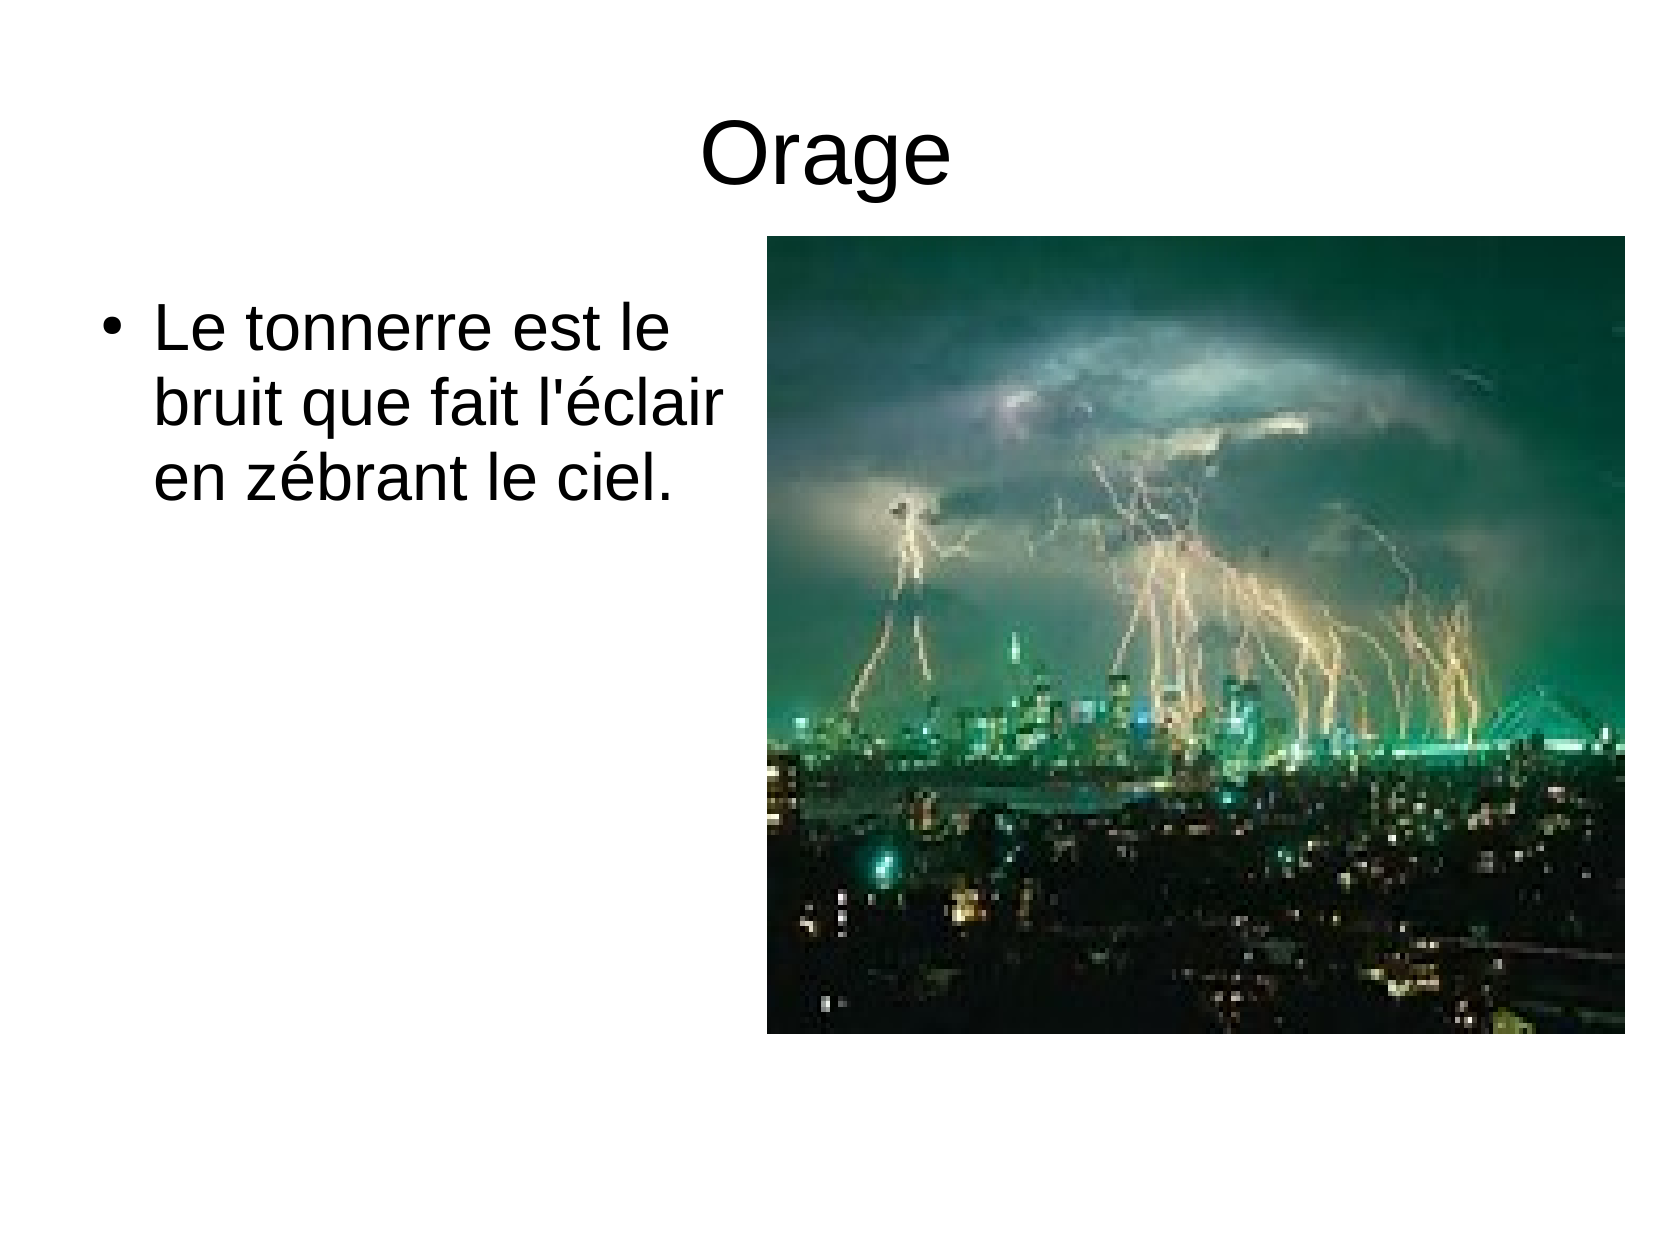

# Orage
Le tonnerre est le bruit que fait l'éclair en zébrant le ciel.